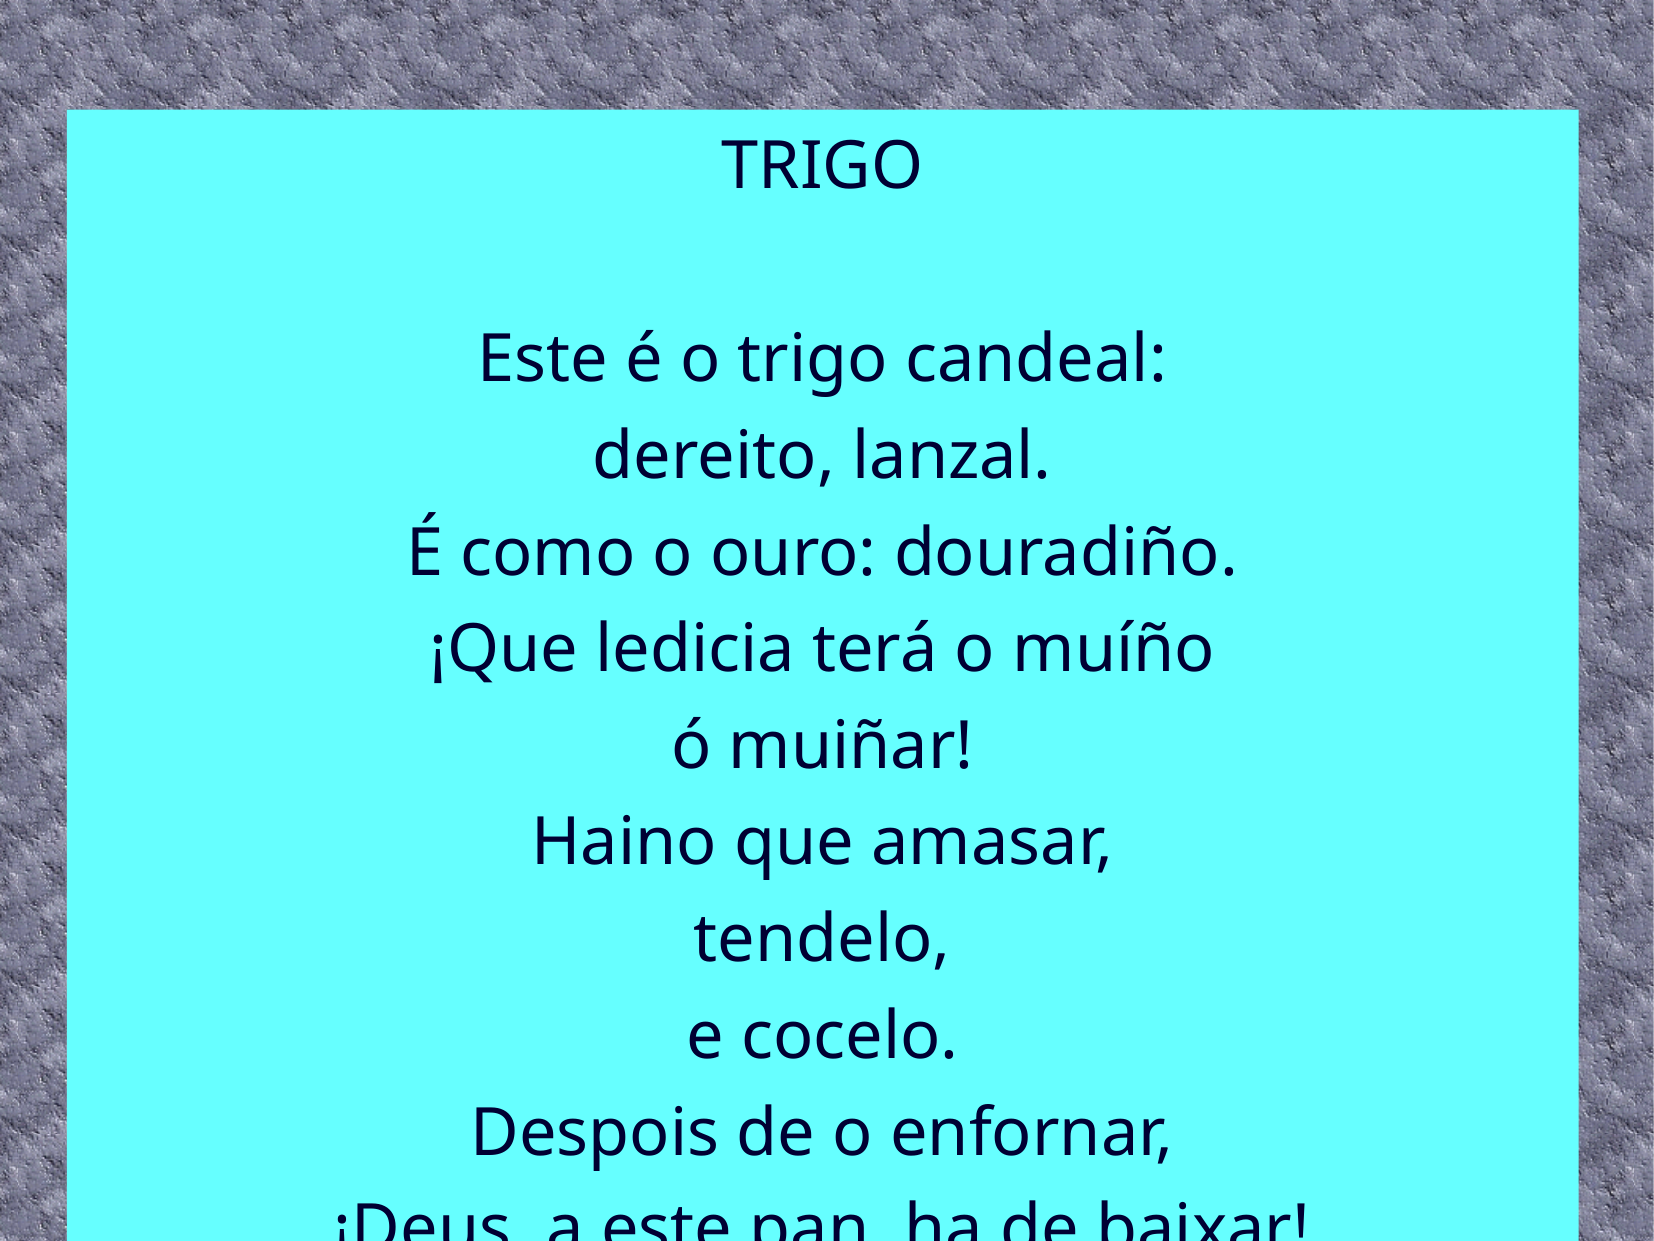

TRIGO
Este é o trigo candeal:
dereito, lanzal.
É como o ouro: douradiño.
¡Que ledicia terá o muíño
ó muiñar!
Haino que amasar,
tendelo,
e cocelo.
Despois de o enfornar,
¡Deus, a este pan, ha de baixar!